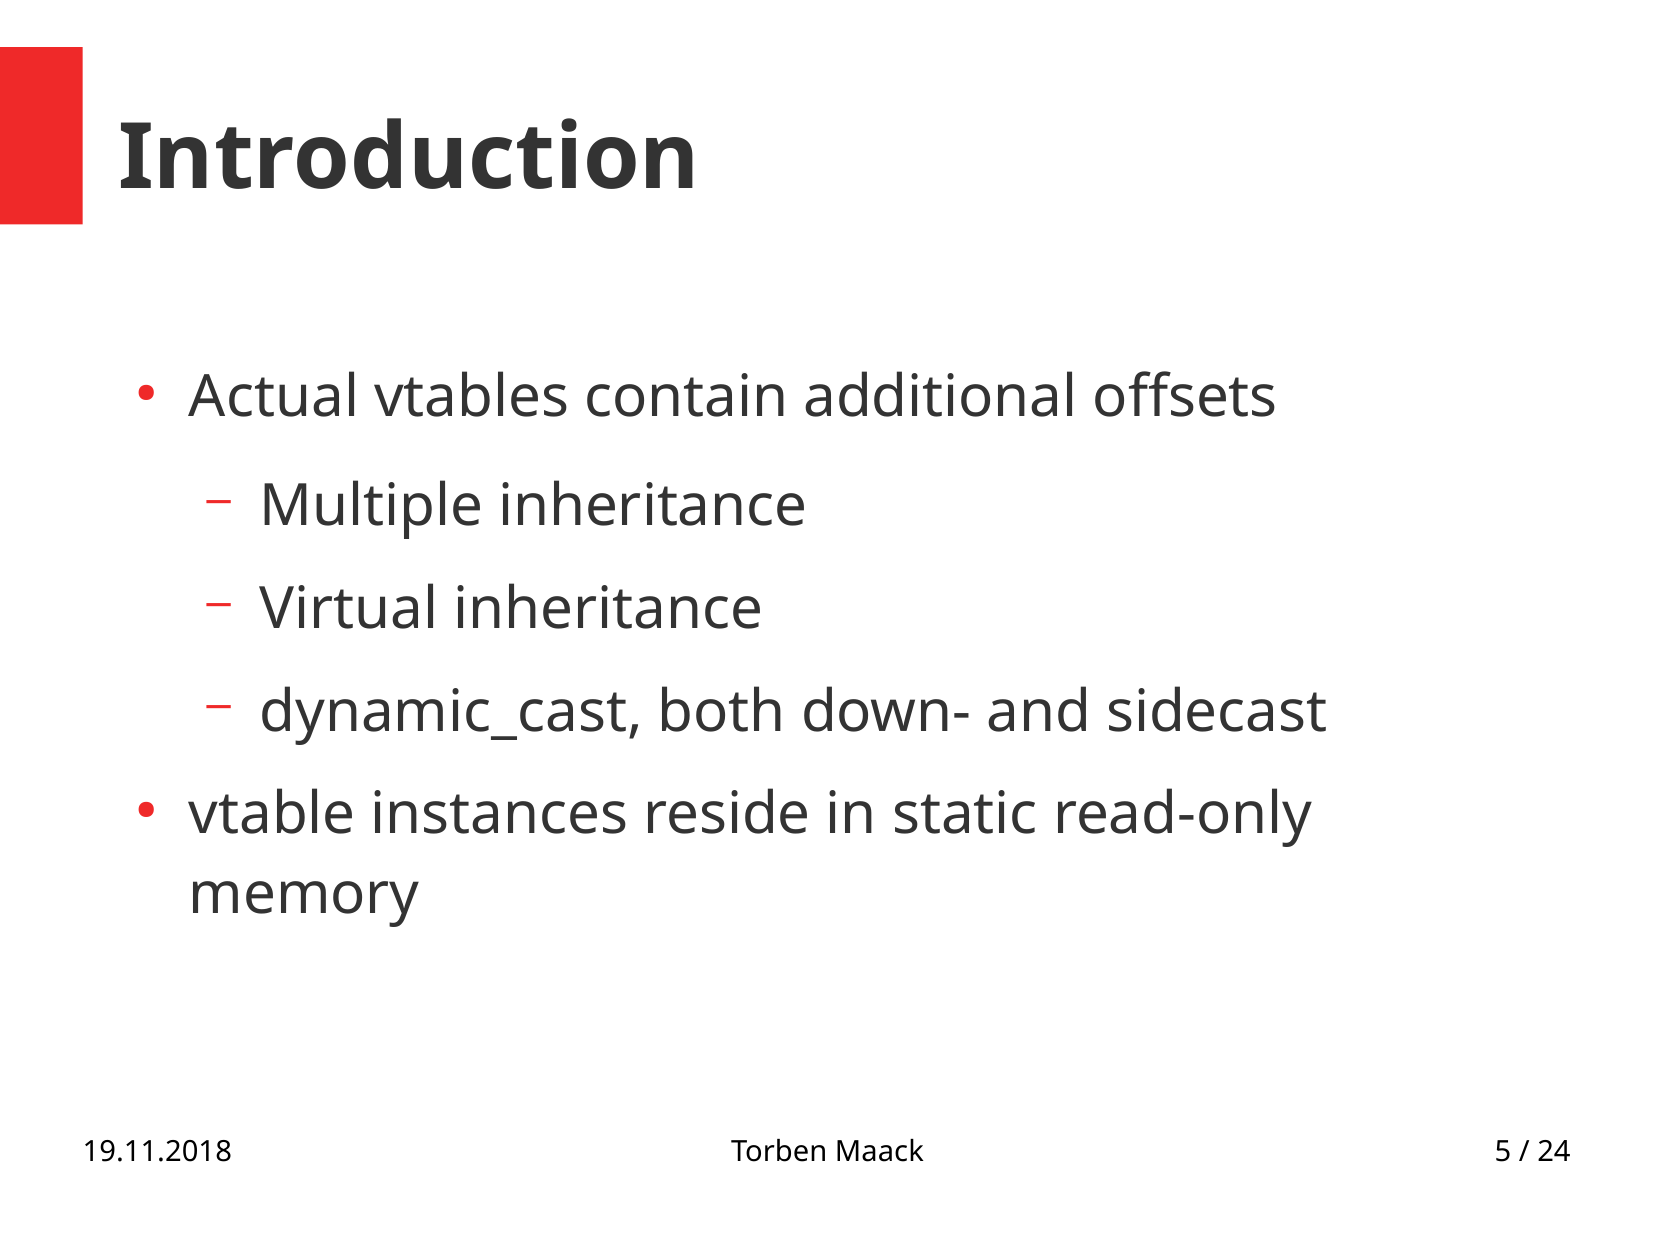

# Introduction
Actual vtables contain additional offsets
Multiple inheritance
Virtual inheritance
dynamic_cast, both down- and sidecast
vtable instances reside in static read-only memory
19.11.2018
Torben Maack
5